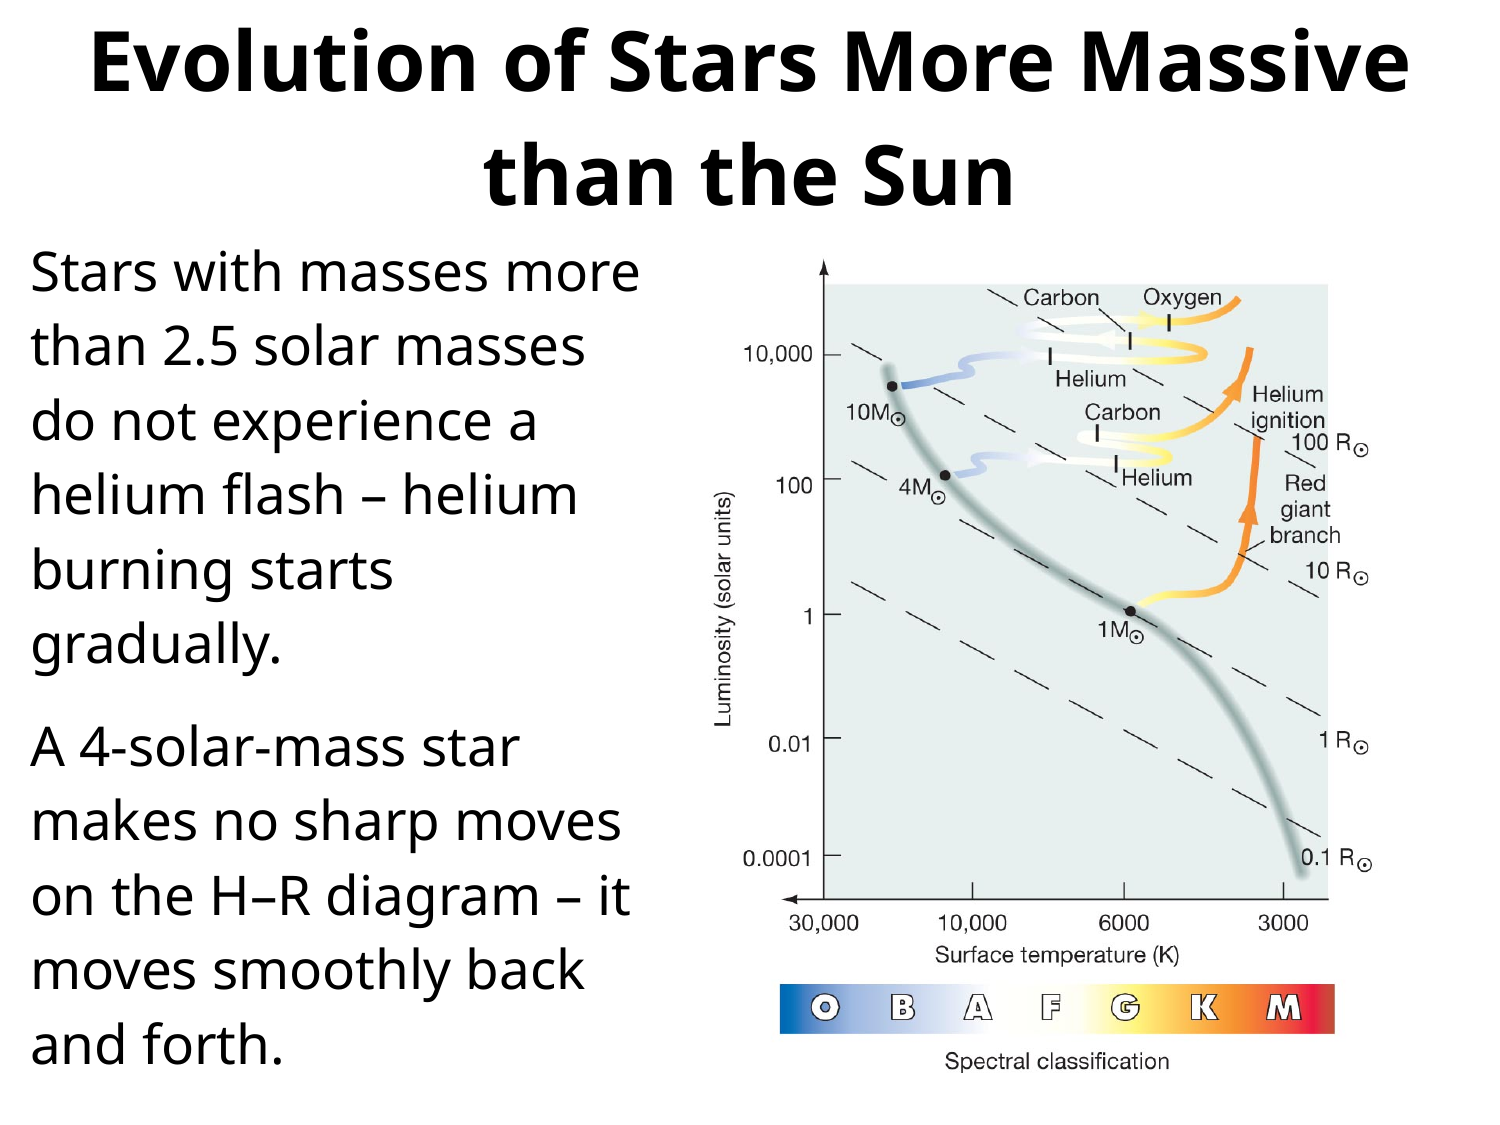

# Evolution of Stars More Massive than the Sun
Stars with masses more than 2.5 solar masses do not experience a helium flash – helium burning starts gradually.
A 4-solar-mass star makes no sharp moves on the H–R diagram – it moves smoothly back and forth.